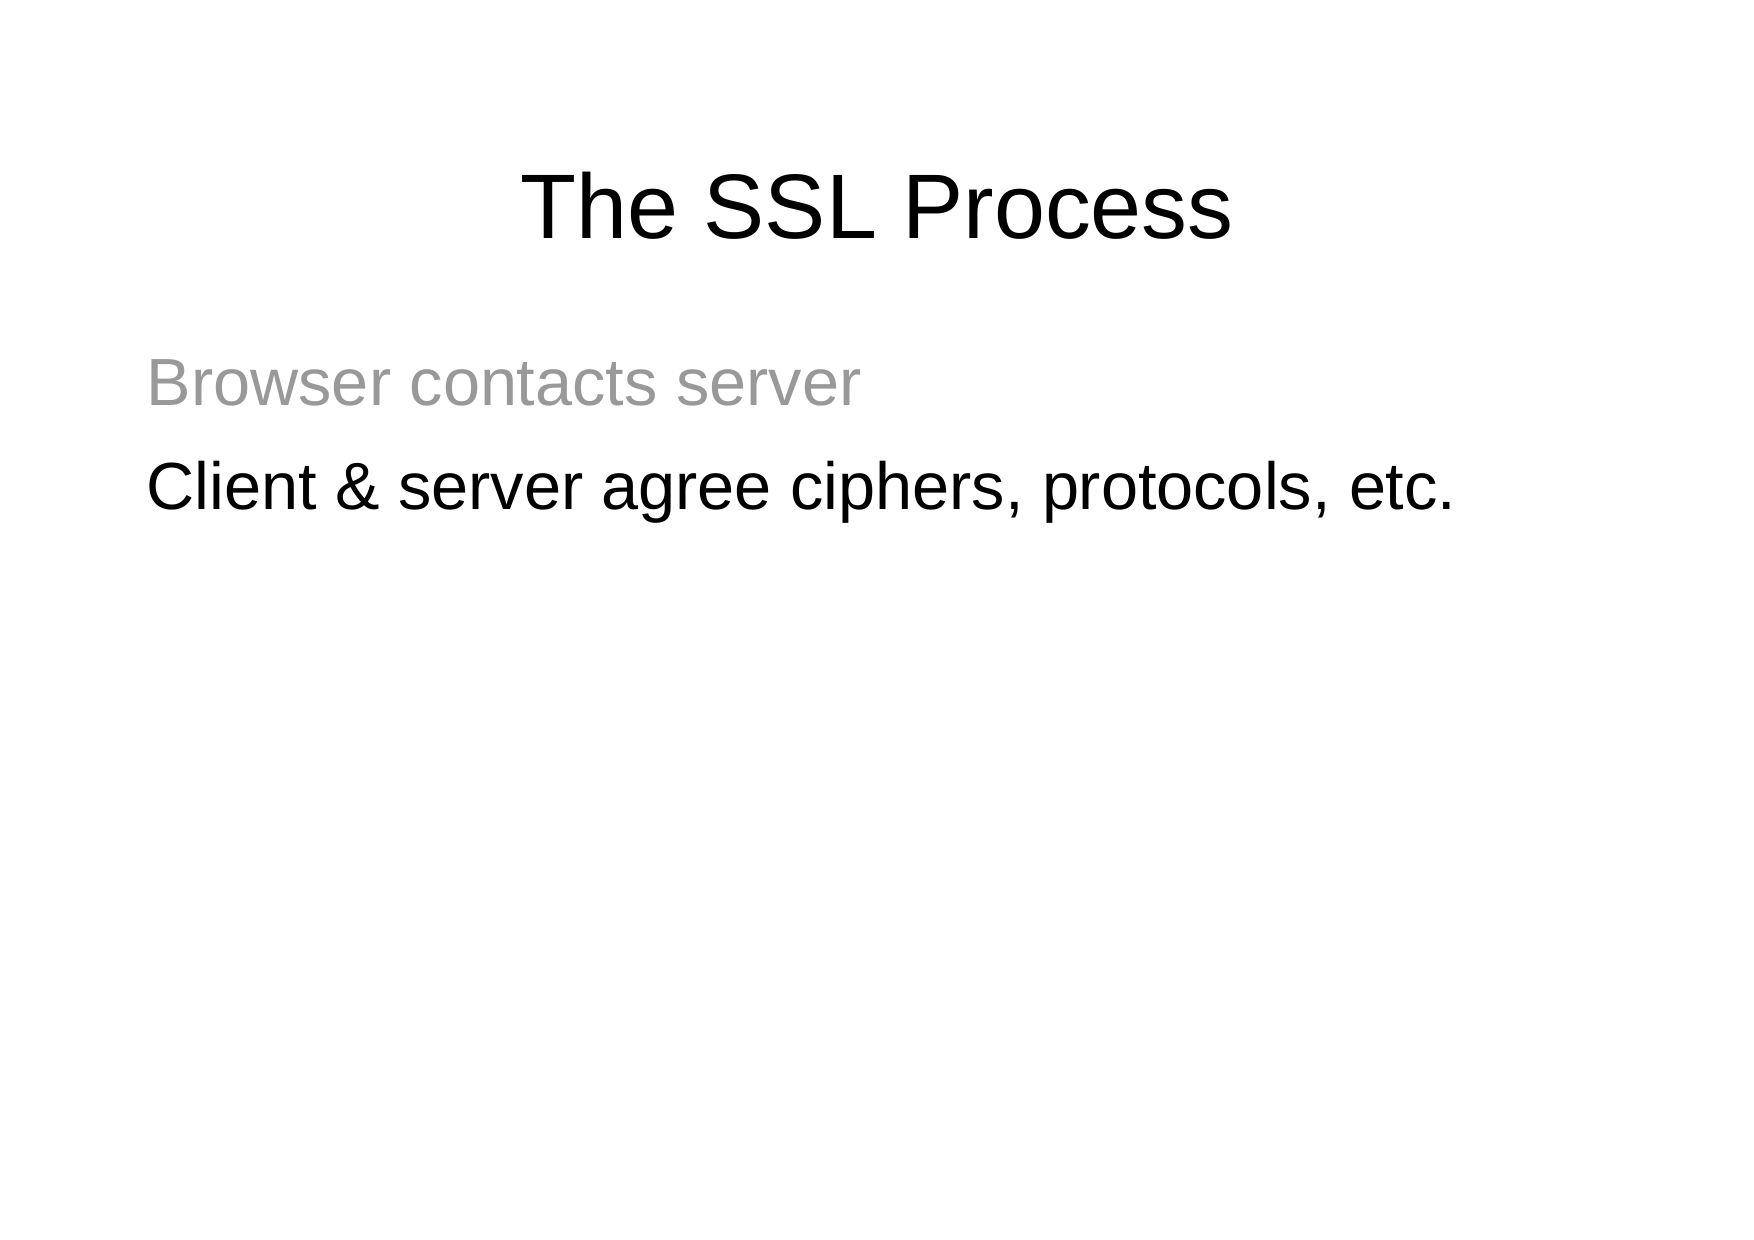

# The SSL Process
Browser contacts server
Client & server agree ciphers, protocols, etc.